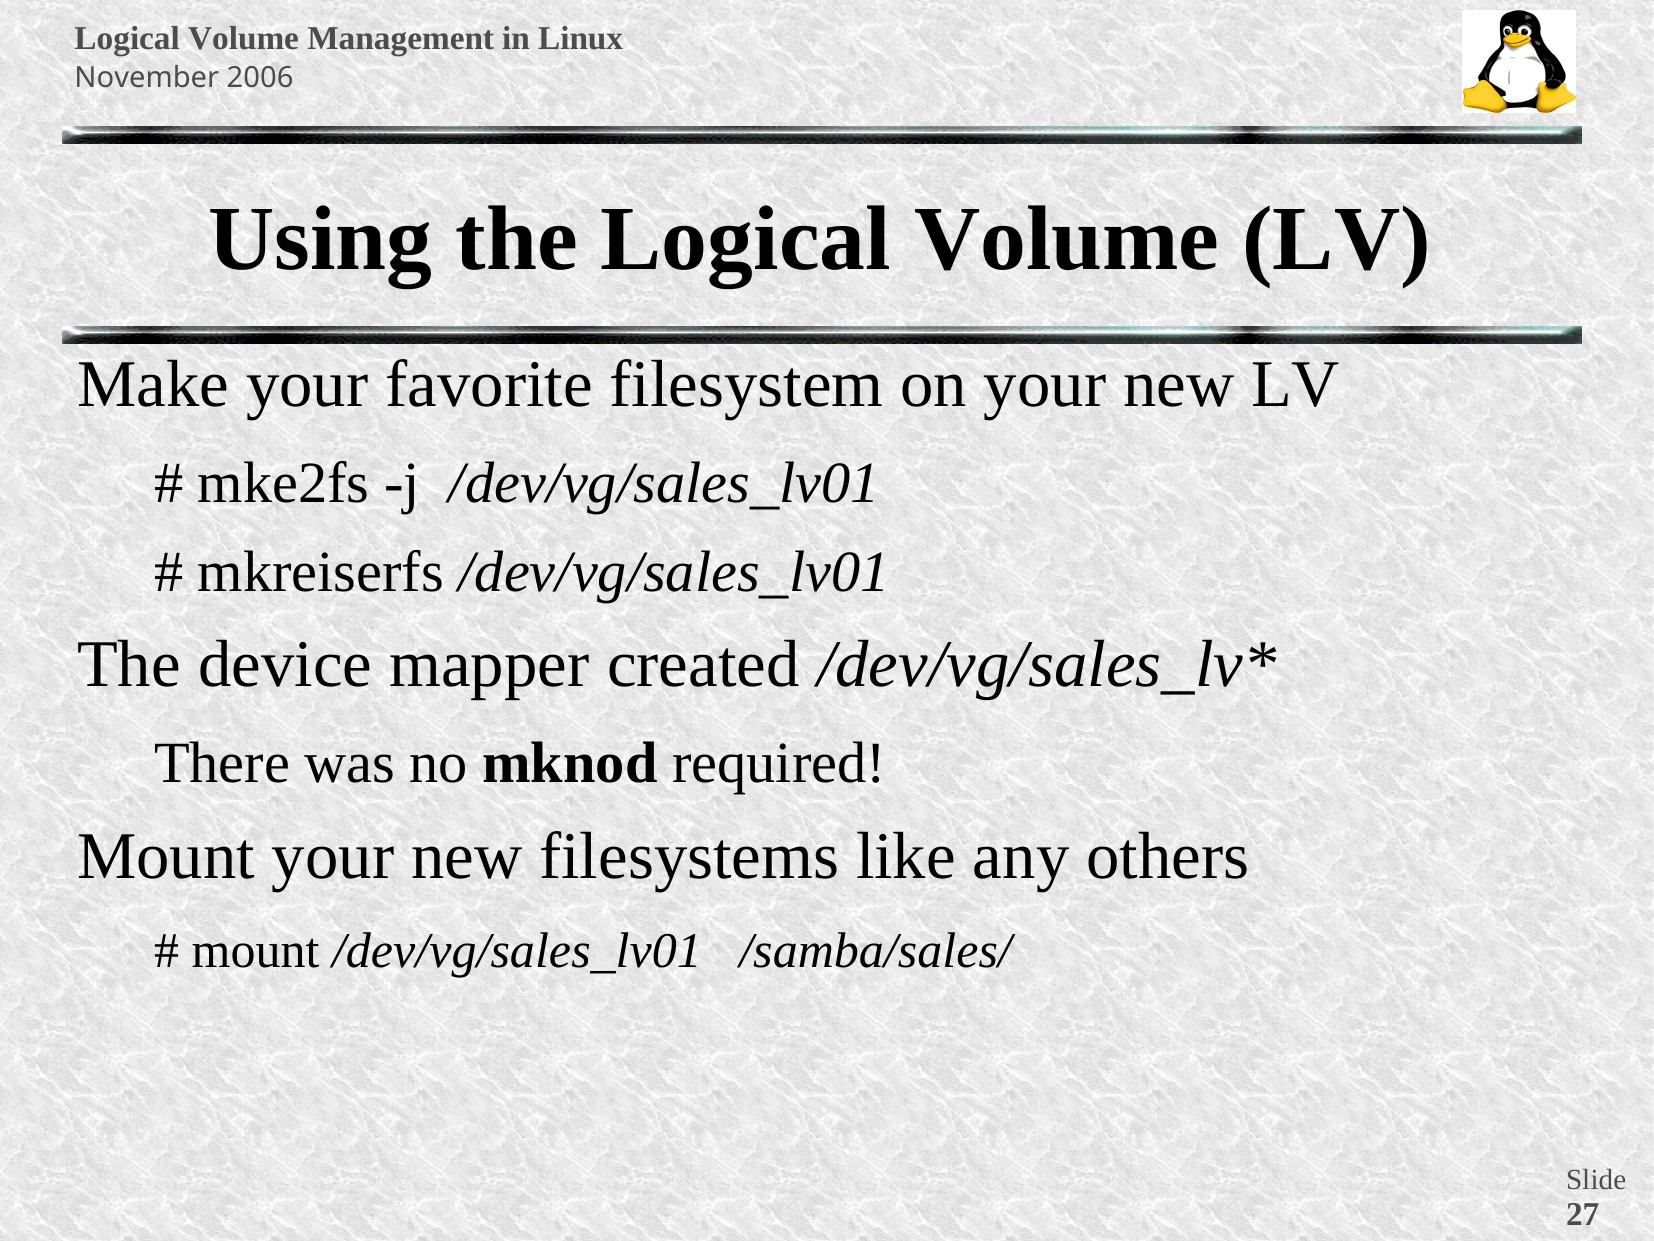

# Using the Logical Volume (LV)
Make your favorite filesystem on your new LV
# mke2fs -j /dev/vg/sales_lv01
# mkreiserfs /dev/vg/sales_lv01
The device mapper created /dev/vg/sales_lv*
There was no mknod required!
Mount your new filesystems like any others
# mount /dev/vg/sales_lv01 /samba/sales/